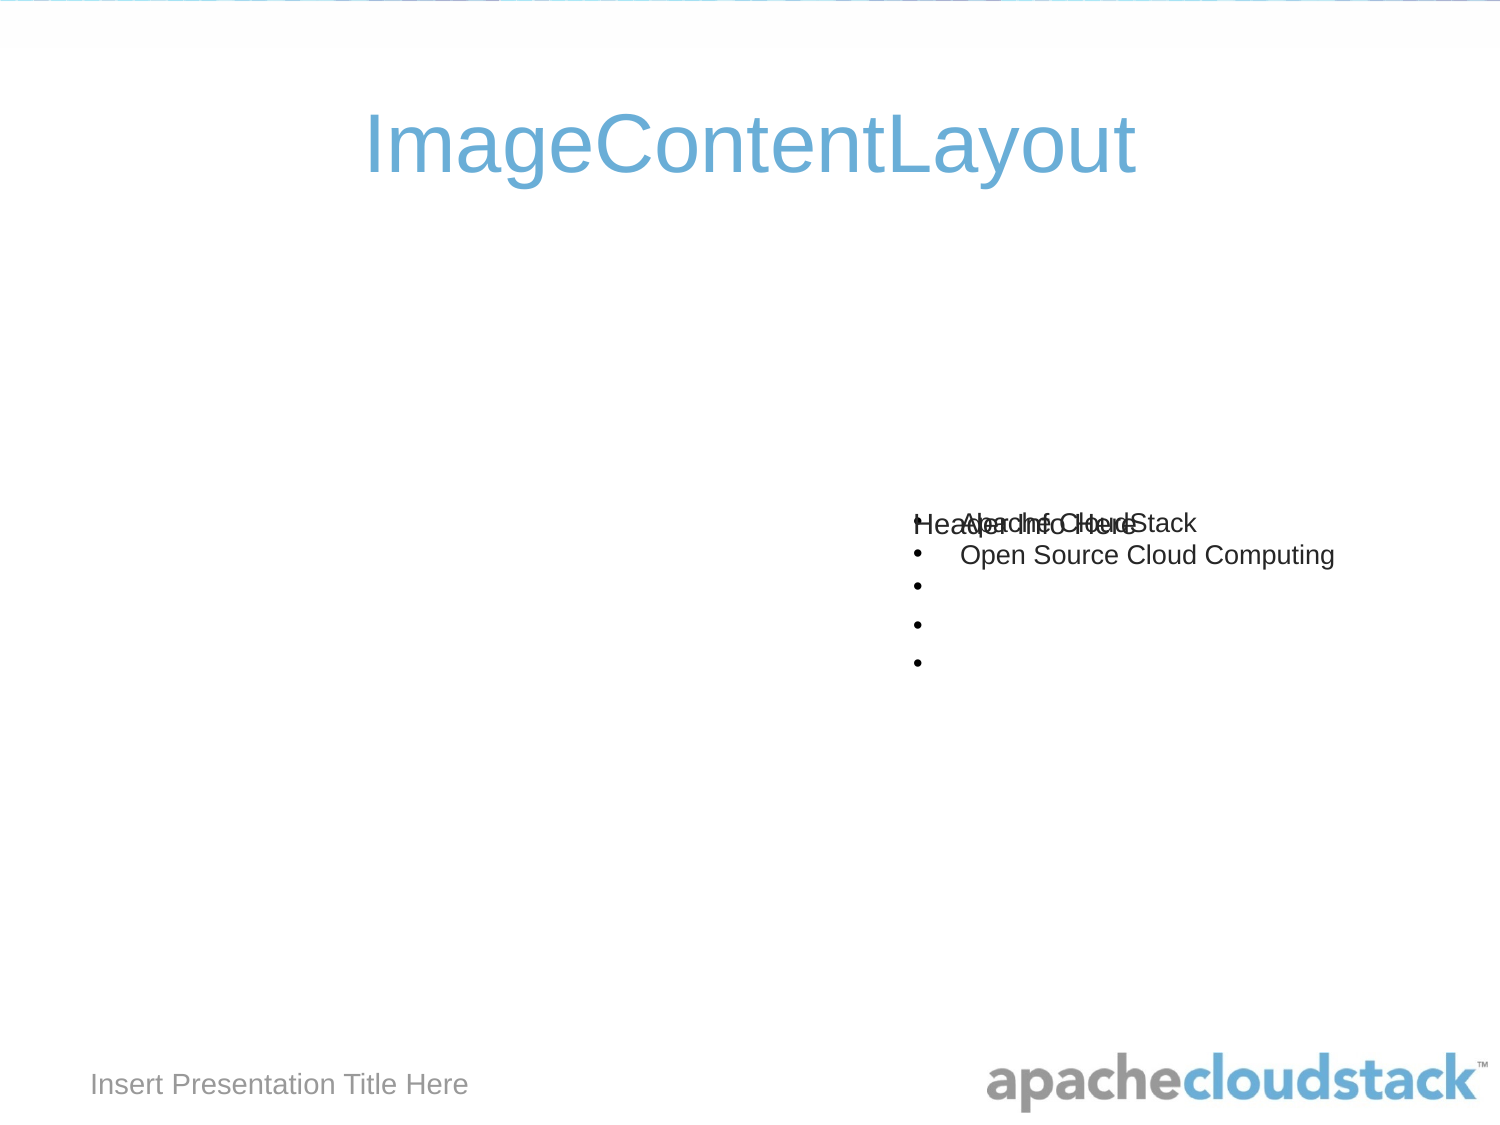

# ImageContentLayout
Apache CloudStack
Open Source Cloud Computing
Header Info Here
Insert Presentation Title Here